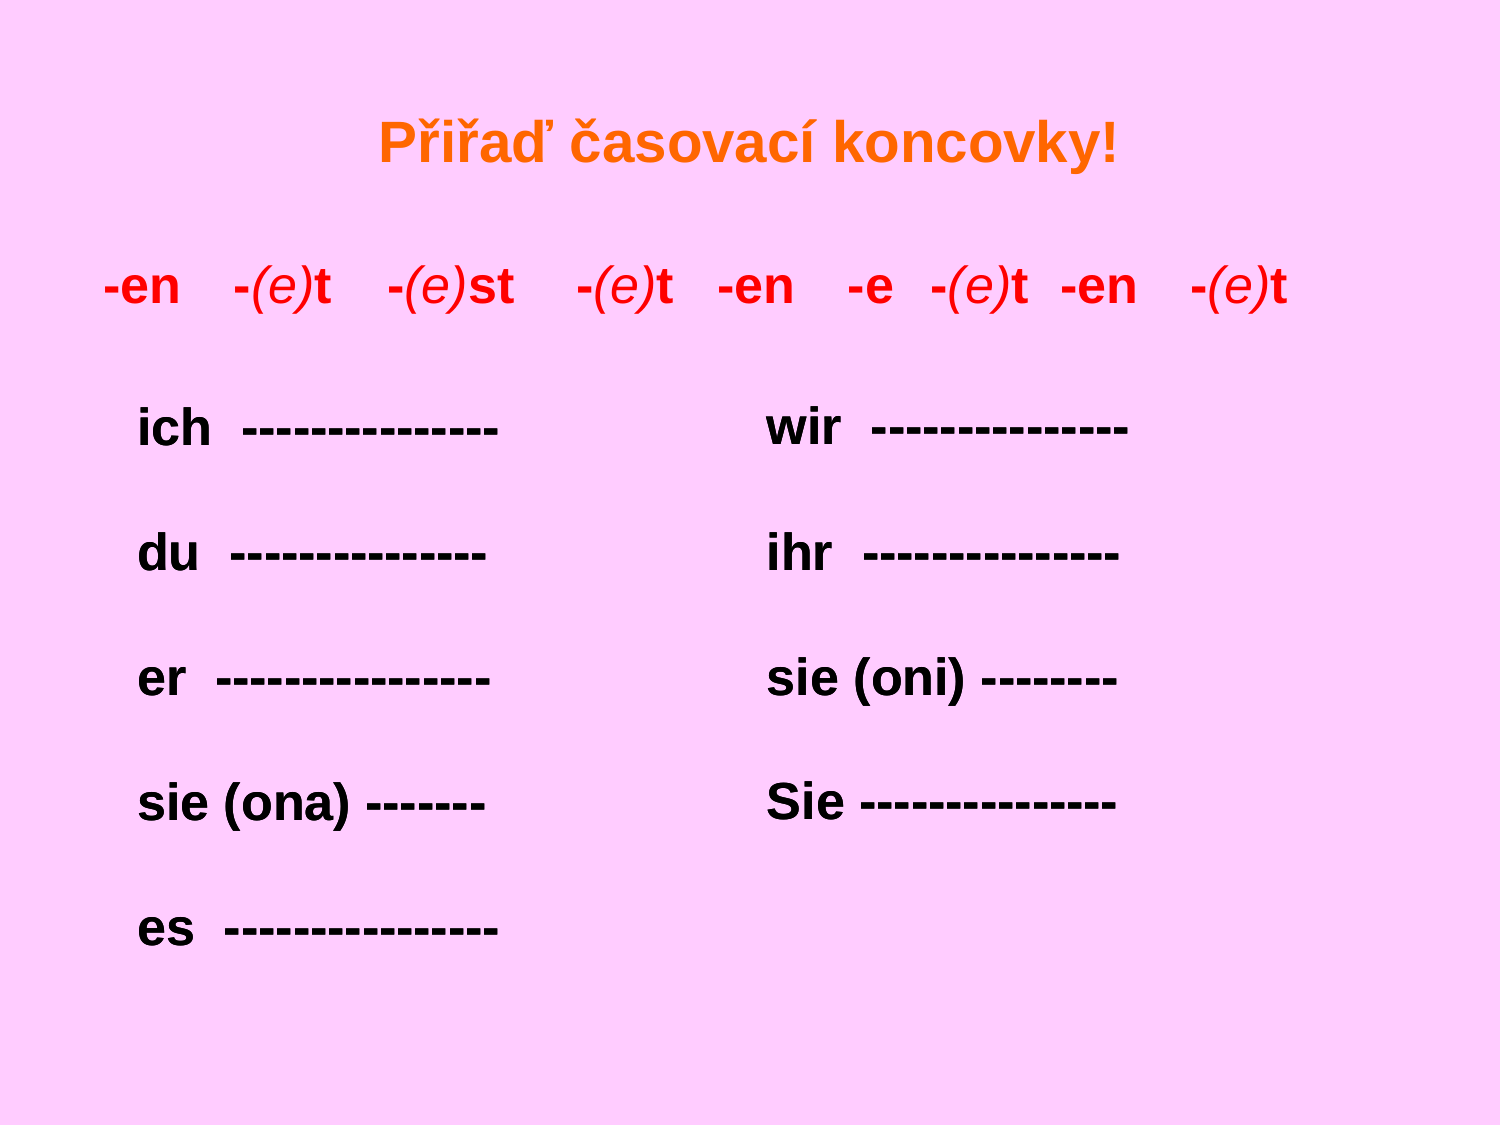

# Přiřaď časovací koncovky!
-en
-(e)t
-(e)st
-(e)t
-en
-e
-(e)t
-en
-(e)t
wir ---------------
ihr ---------------
sie (oni) --------
Sie ---------------
wir ---------------
ihr ---------------
sie (oni) --------
Sie ---------------
ich ---------------
du ---------------
er ----------------
sie (ona) -------
es ----------------
ich ---------------
du ---------------
er ----------------
sie (ona) -------
es ----------------